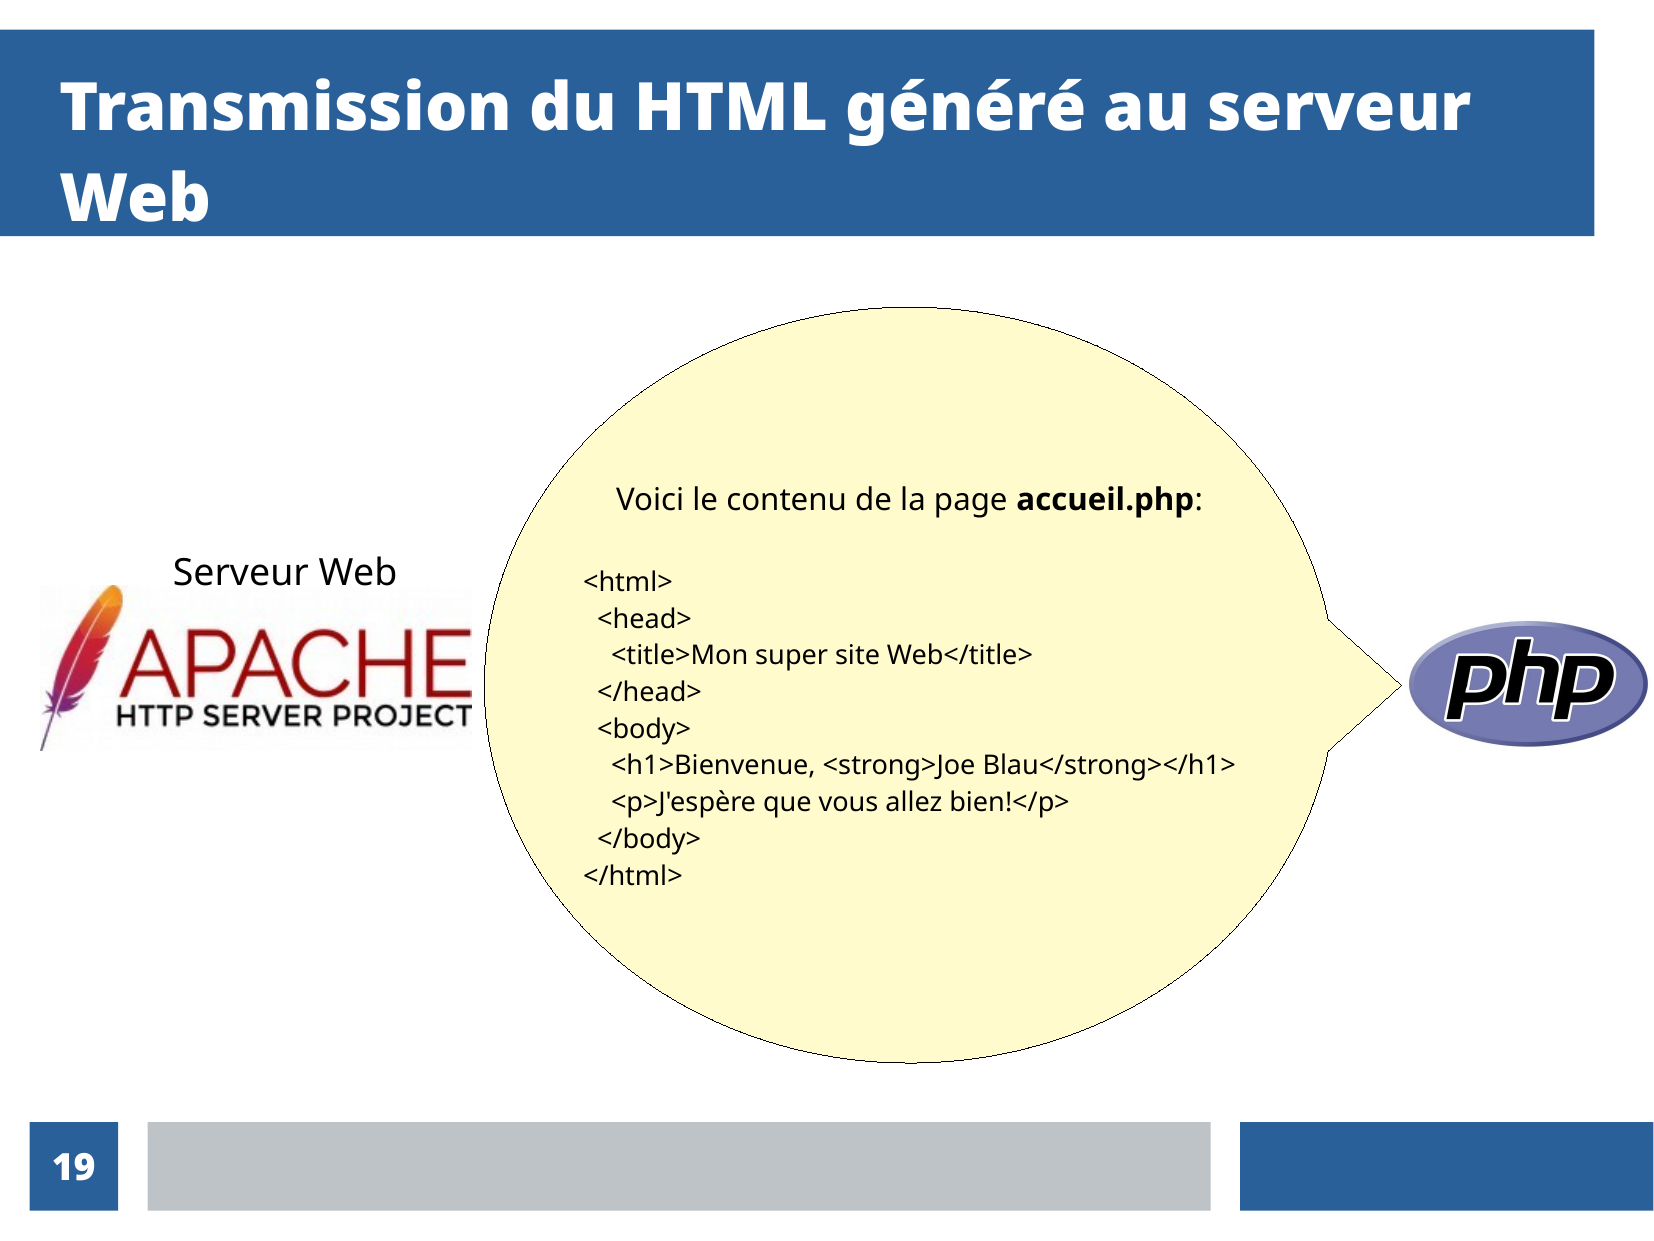

# Transmission du HTML généré au serveur Web
Voici le contenu de la page accueil.php:
<html>
 <head>
 <title>Mon super site Web</title>
 </head>
 <body>
 <h1>Bienvenue, <strong>Joe Blau</strong></h1>
 <p>J'espère que vous allez bien!</p>
 </body>
</html>
Serveur Web
19